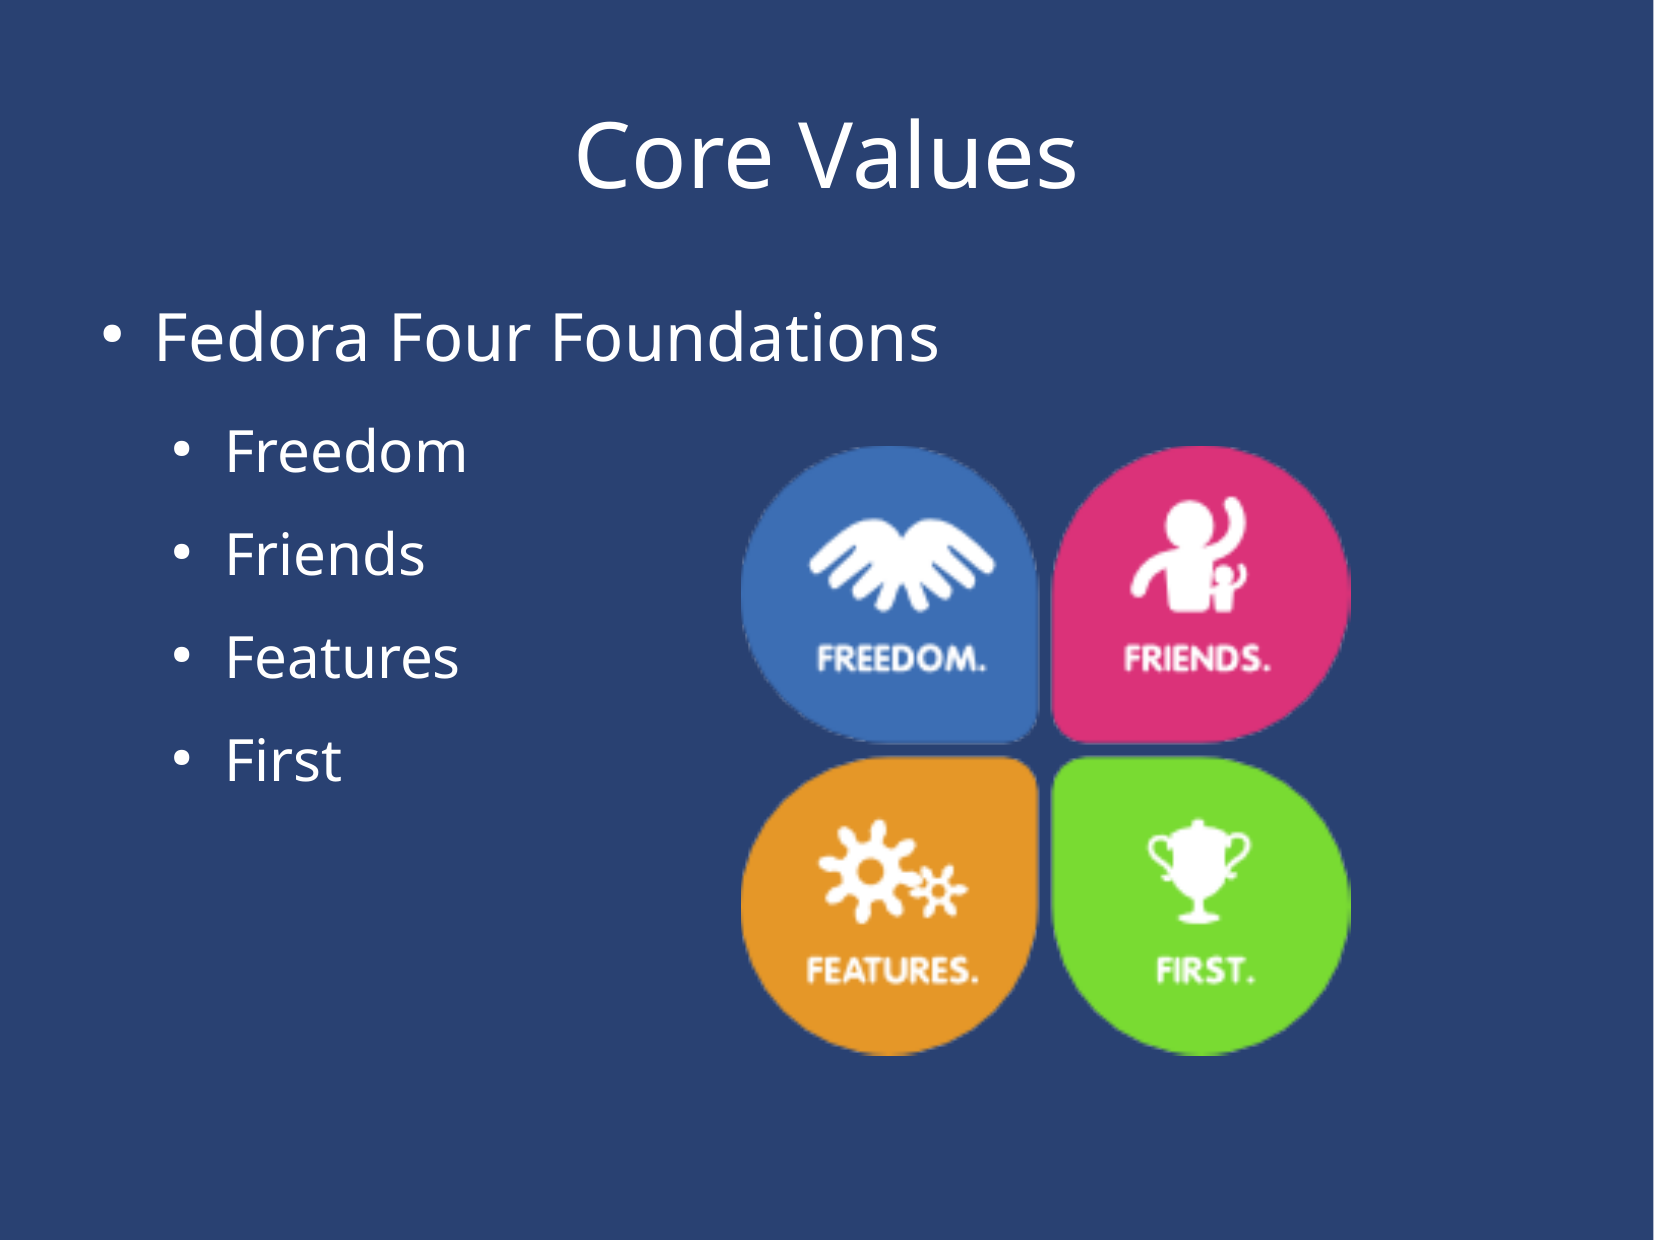

# Core Values
Fedora Four Foundations
Freedom
Friends
Features
First